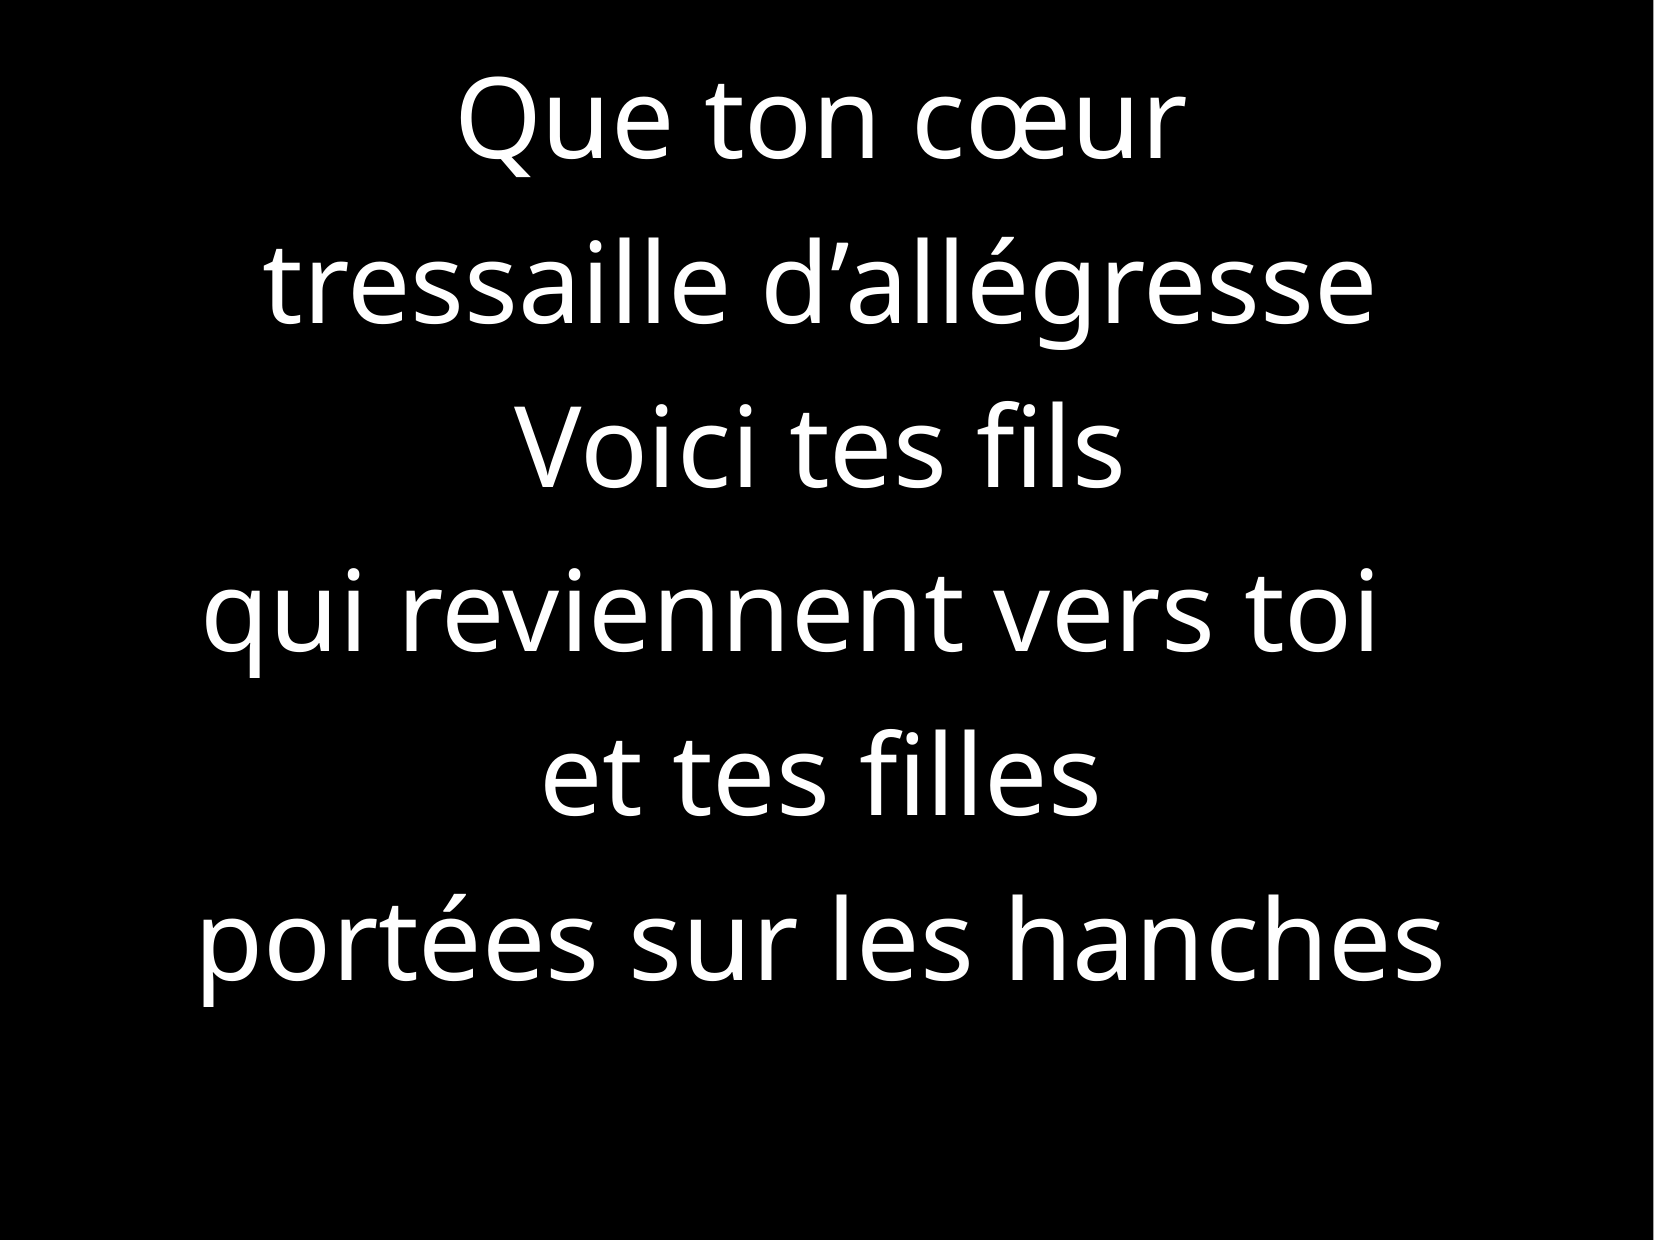

# Que ton cœur
tressaille d’allégresse
Voici tes fils
qui reviennent vers toi
et tes filles
portées sur les hanches